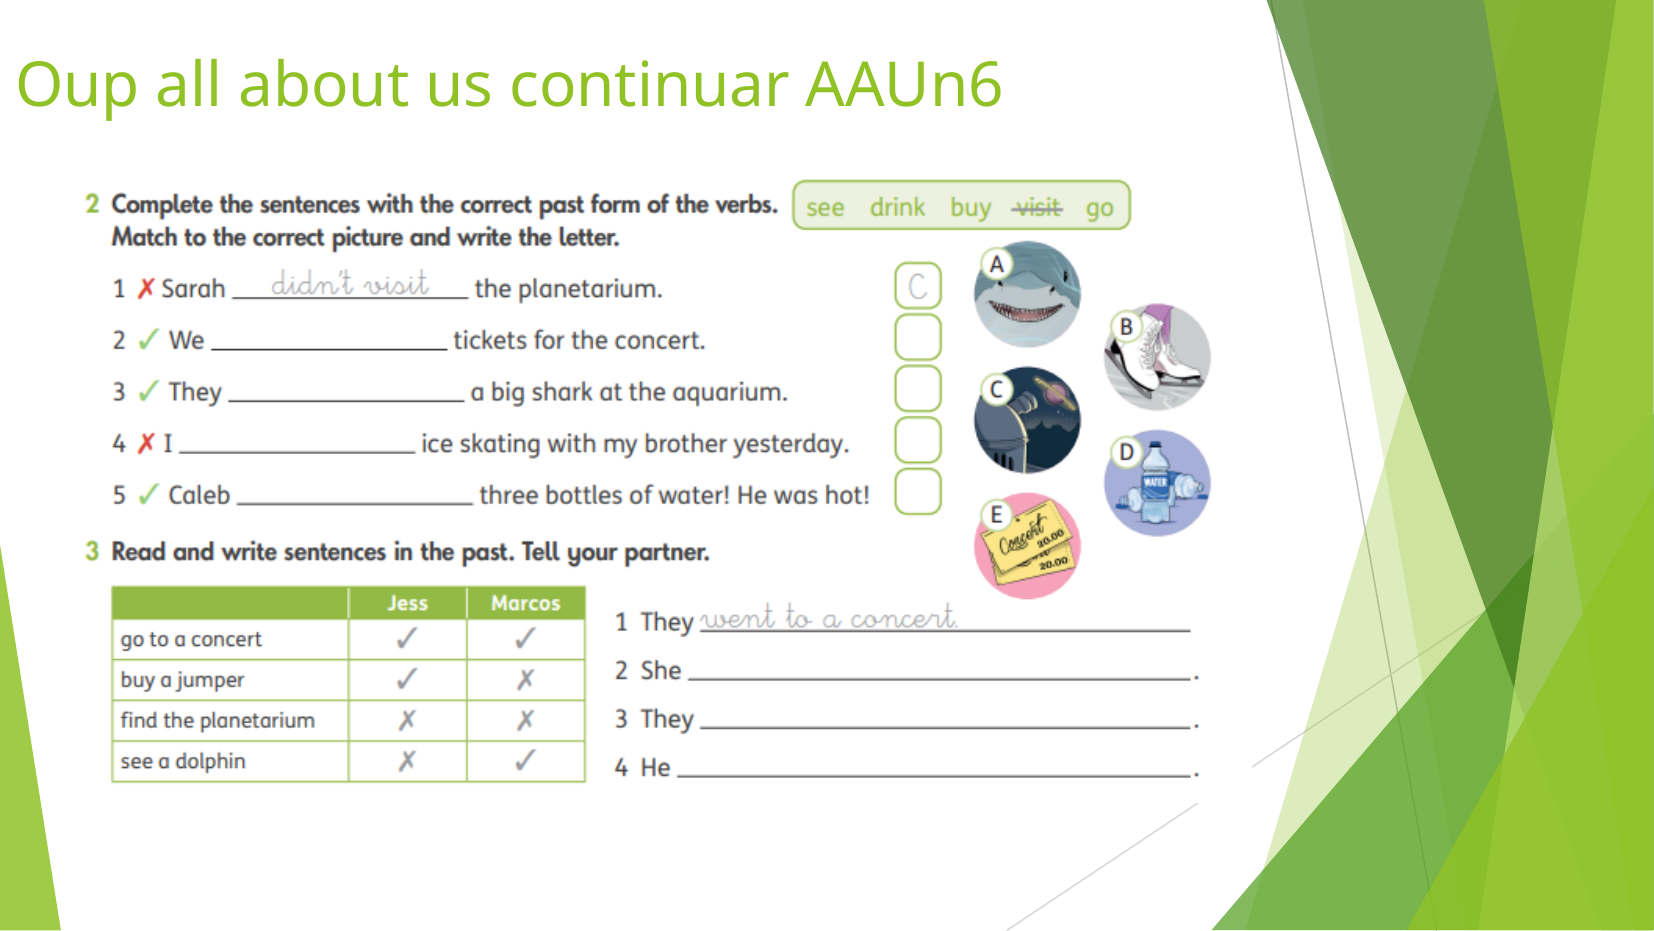

# Oup all about us continuar AAUn6